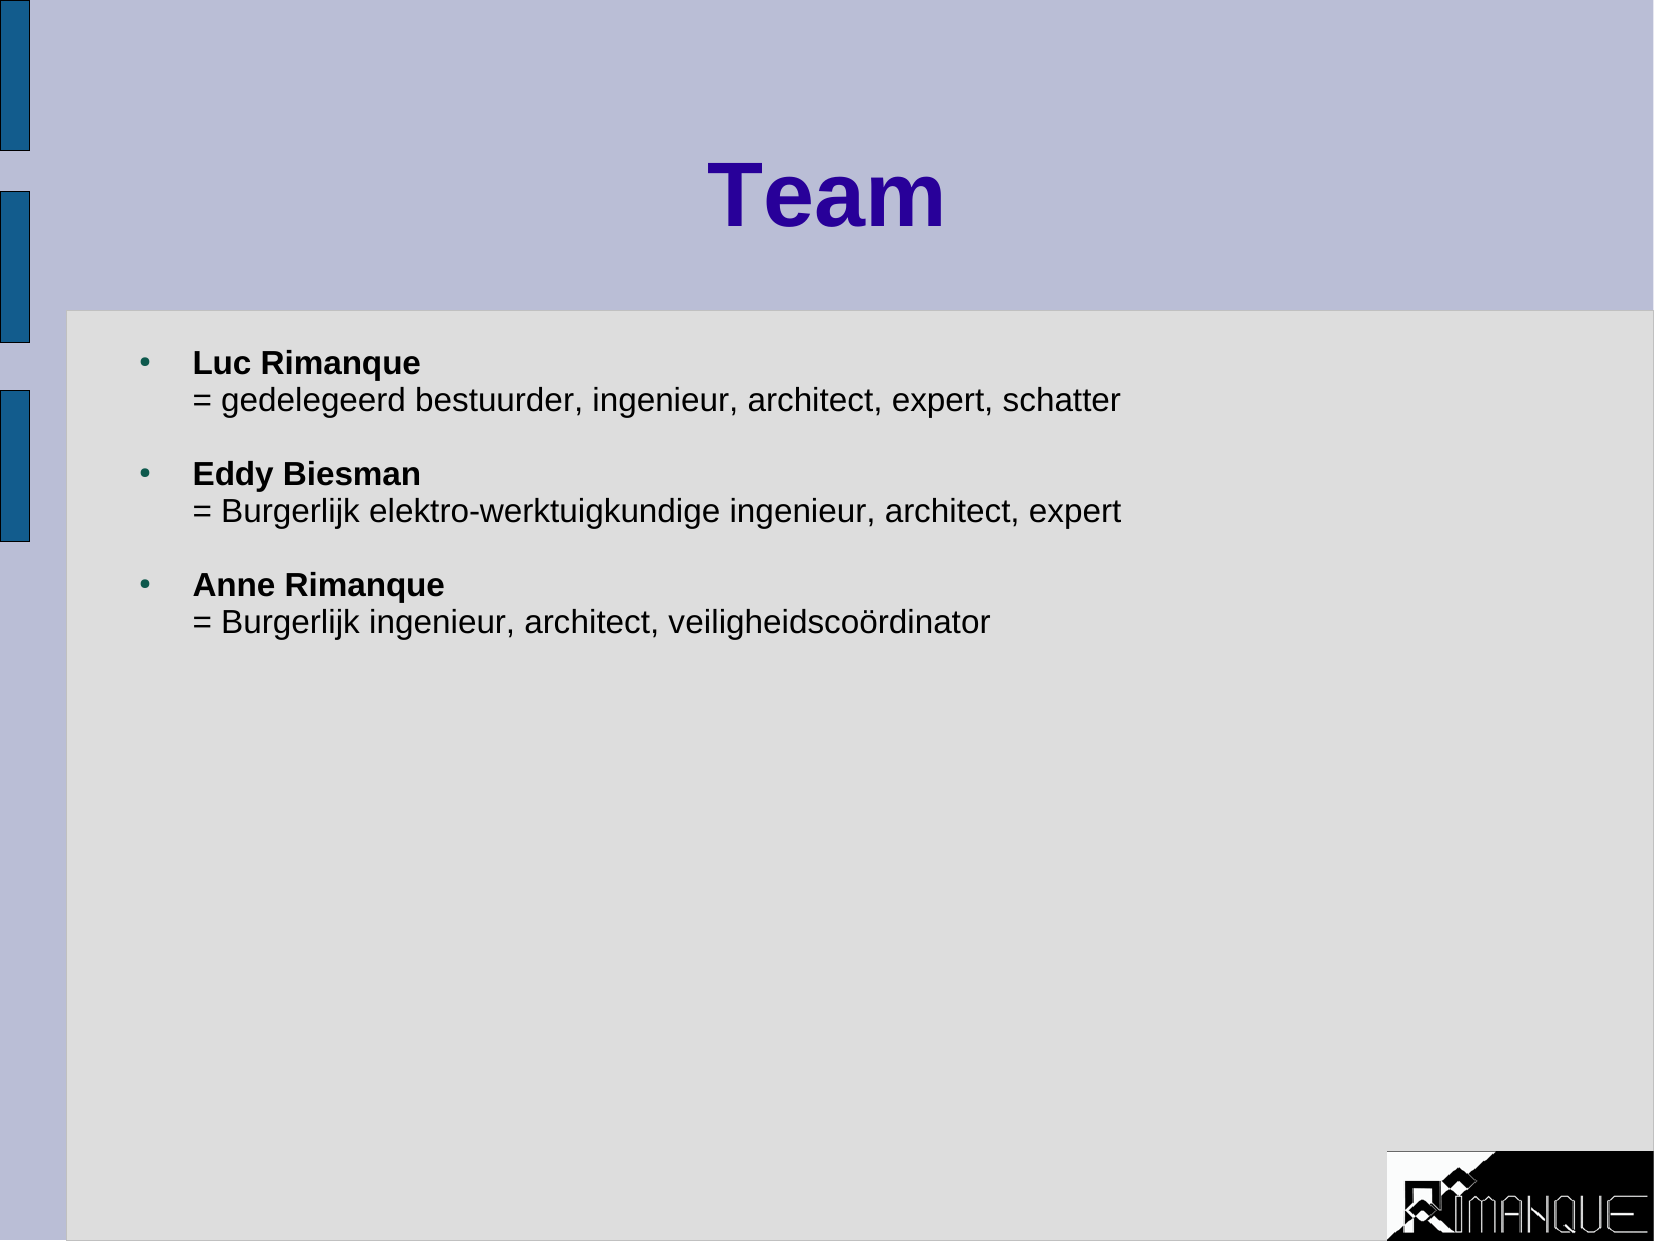

# Team
Luc Rimanque
= gedelegeerd bestuurder, ingenieur, architect, expert, schatter
Eddy Biesman
= Burgerlijk elektro-werktuigkundige ingenieur, architect, expert
Anne Rimanque
= Burgerlijk ingenieur, architect, veiligheidscoördinator